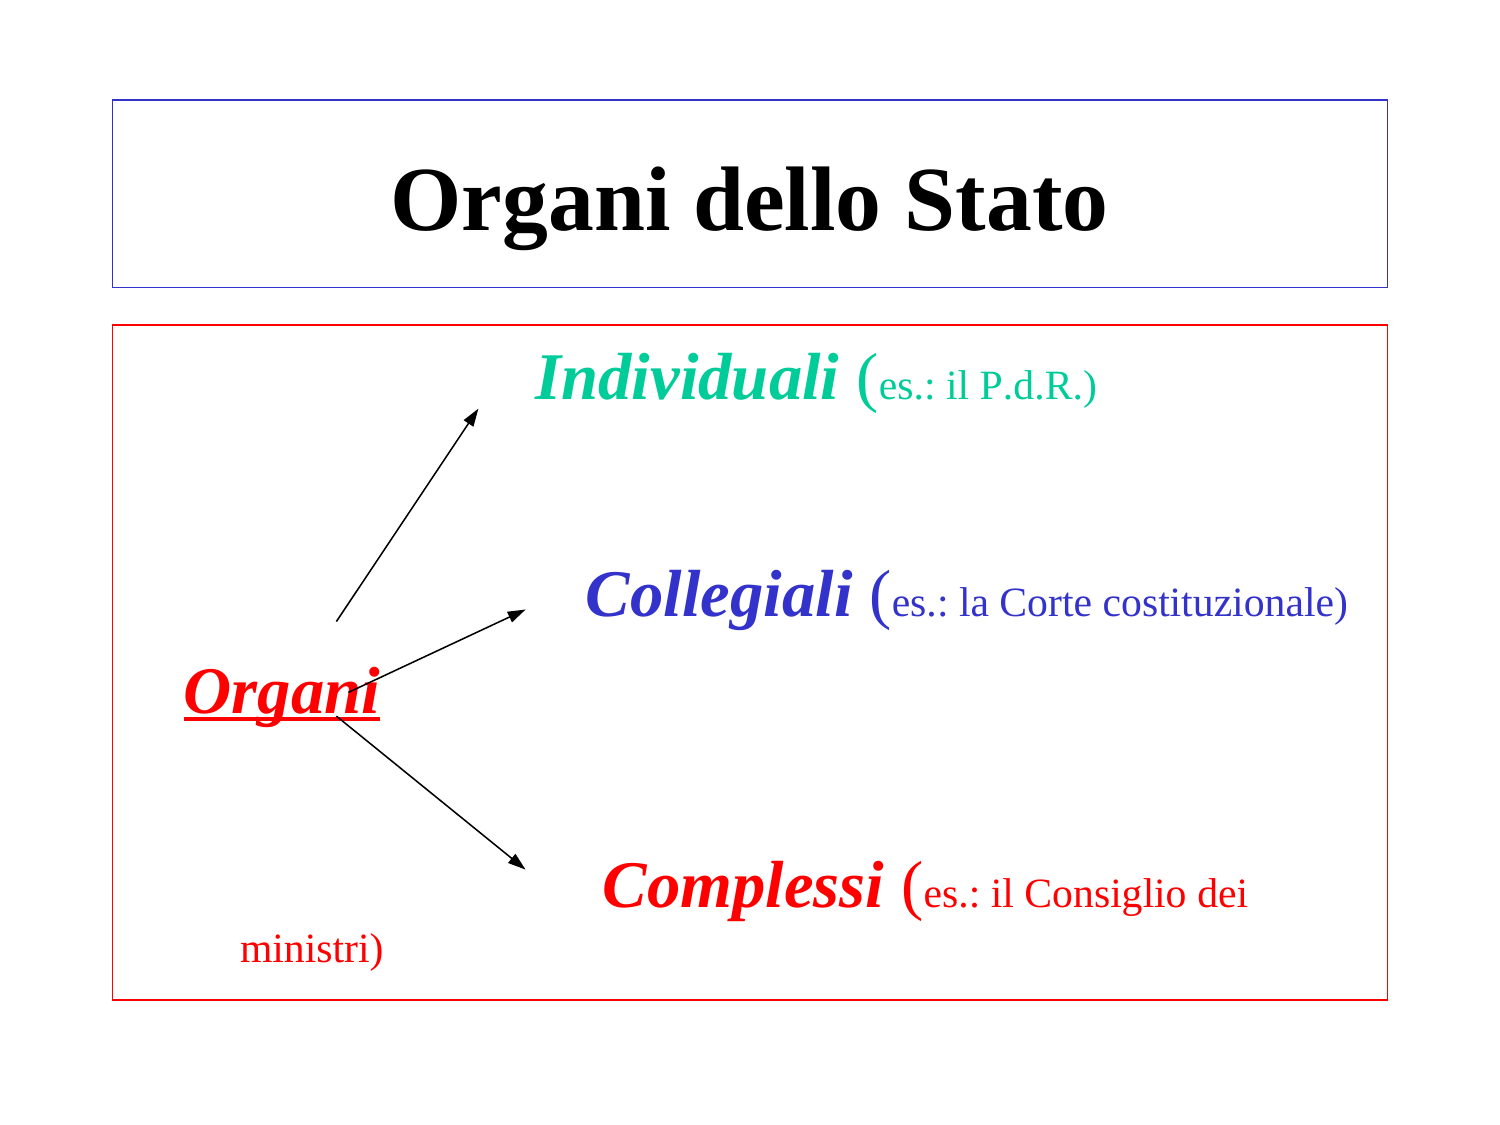

# Organi dello Stato
 Individuali (es.: il P.d.R.)
 Collegiali (es.: la Corte costituzionale)
Organi
 Complessi (es.: il Consiglio dei ministri)